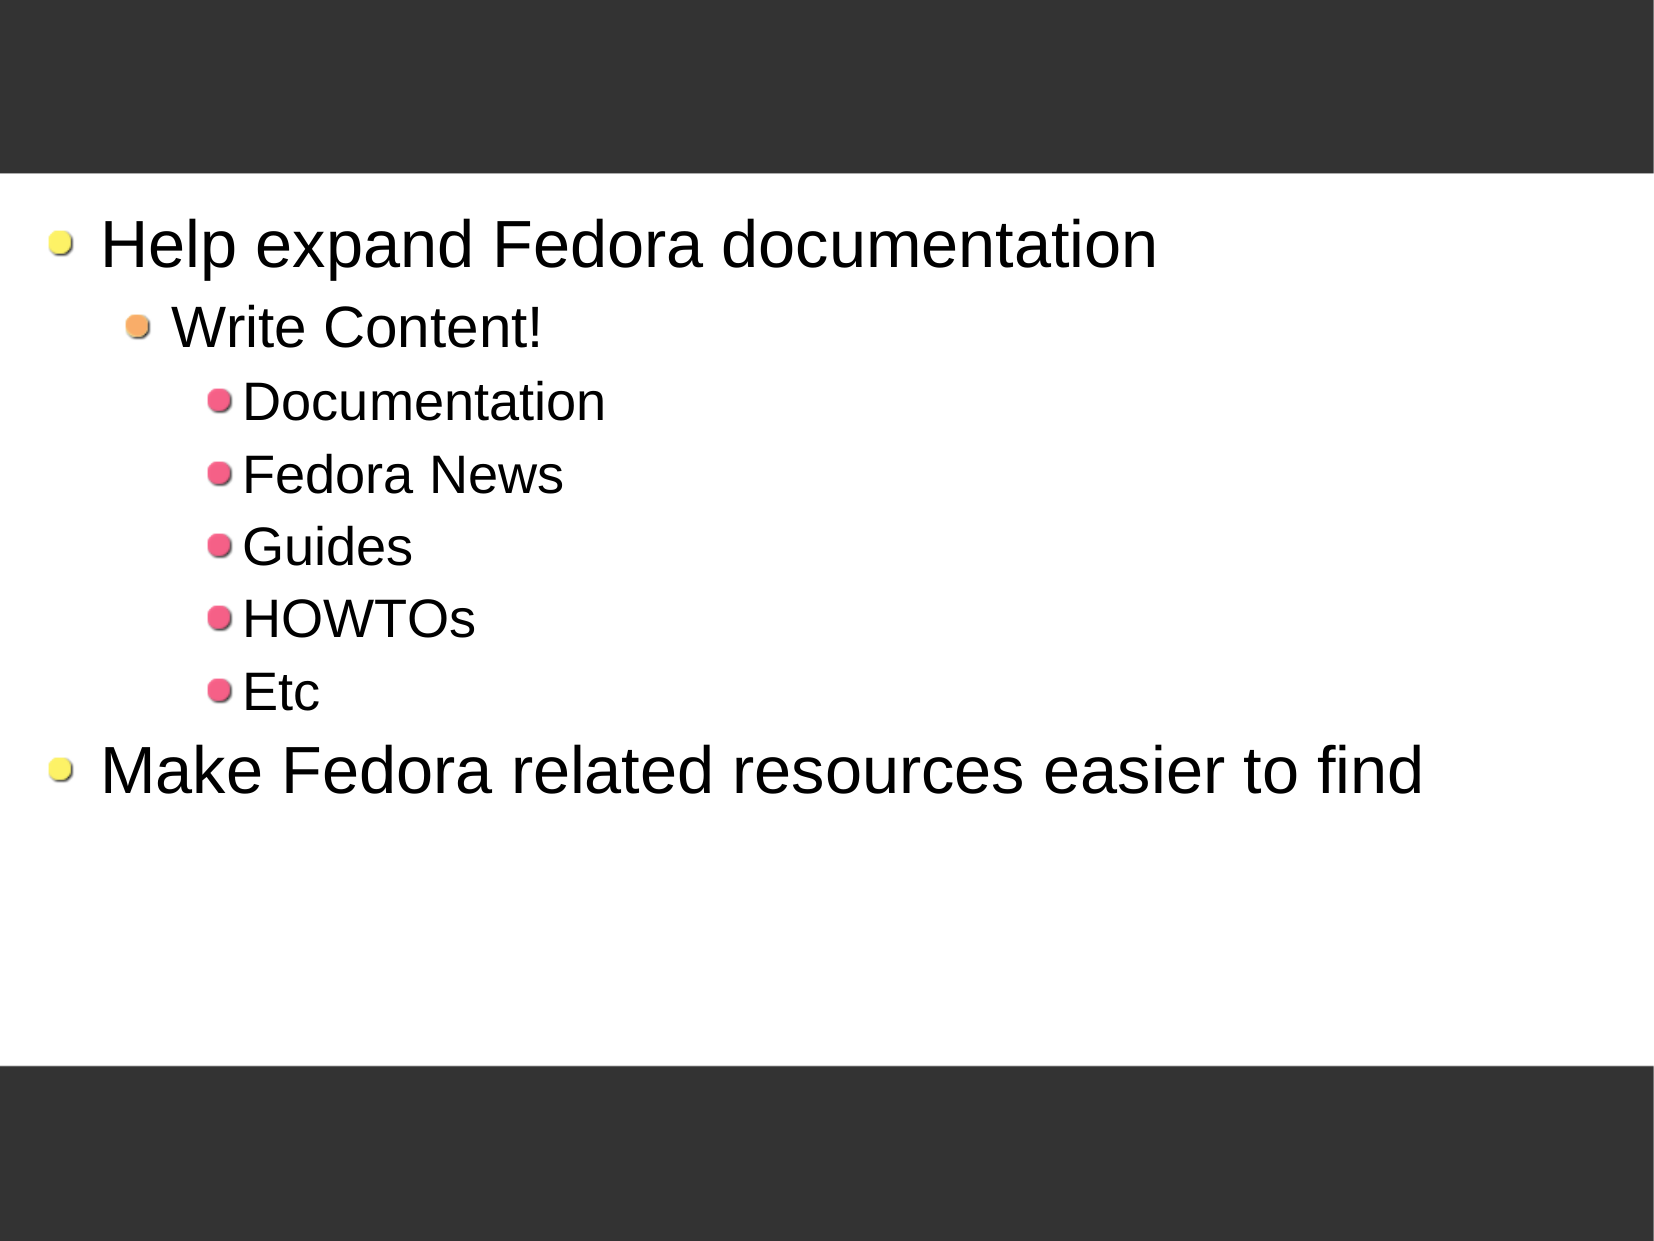

#
Help expand Fedora documentation
Write Content!
Documentation
Fedora News
Guides
HOWTOs
Etc
Make Fedora related resources easier to find